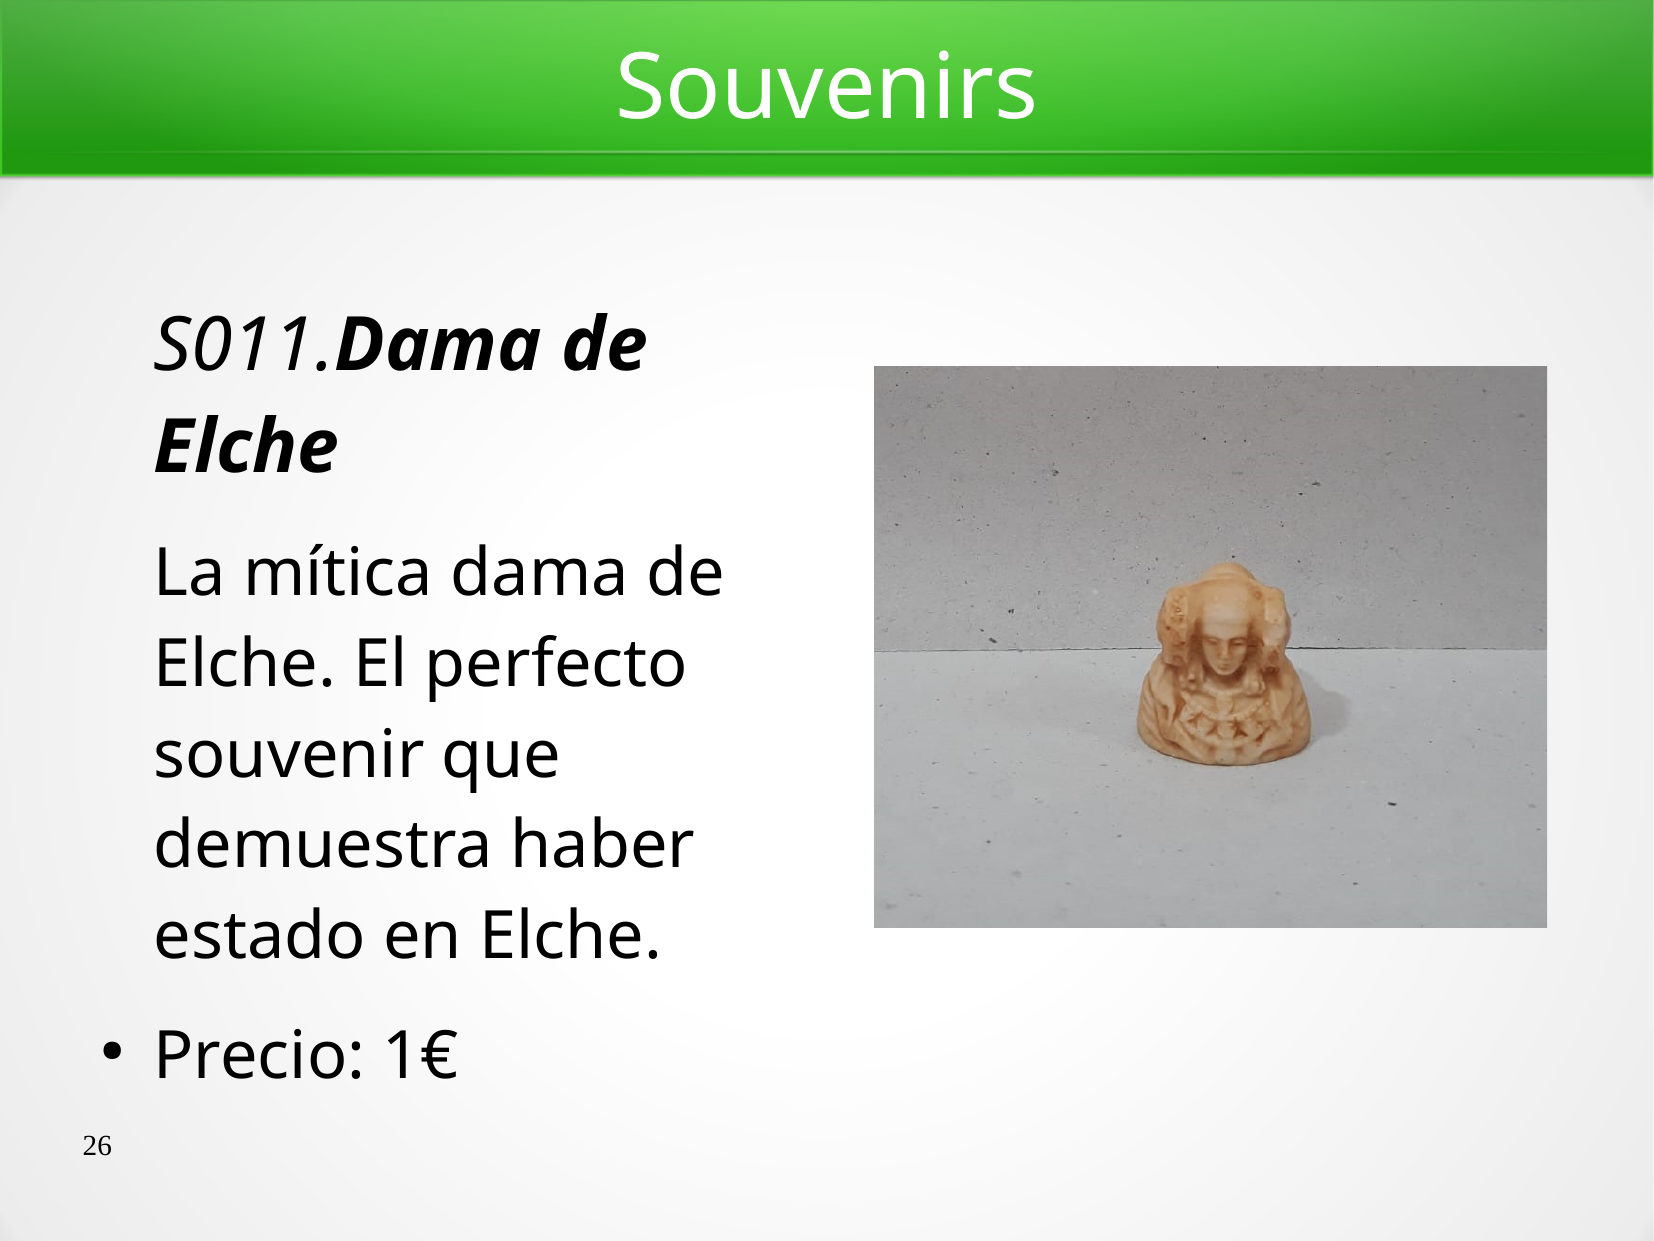

# Souvenirs
S011.Dama de Elche
La mítica dama de Elche. El perfecto souvenir que demuestra haber estado en Elche.
Precio: 1€
26